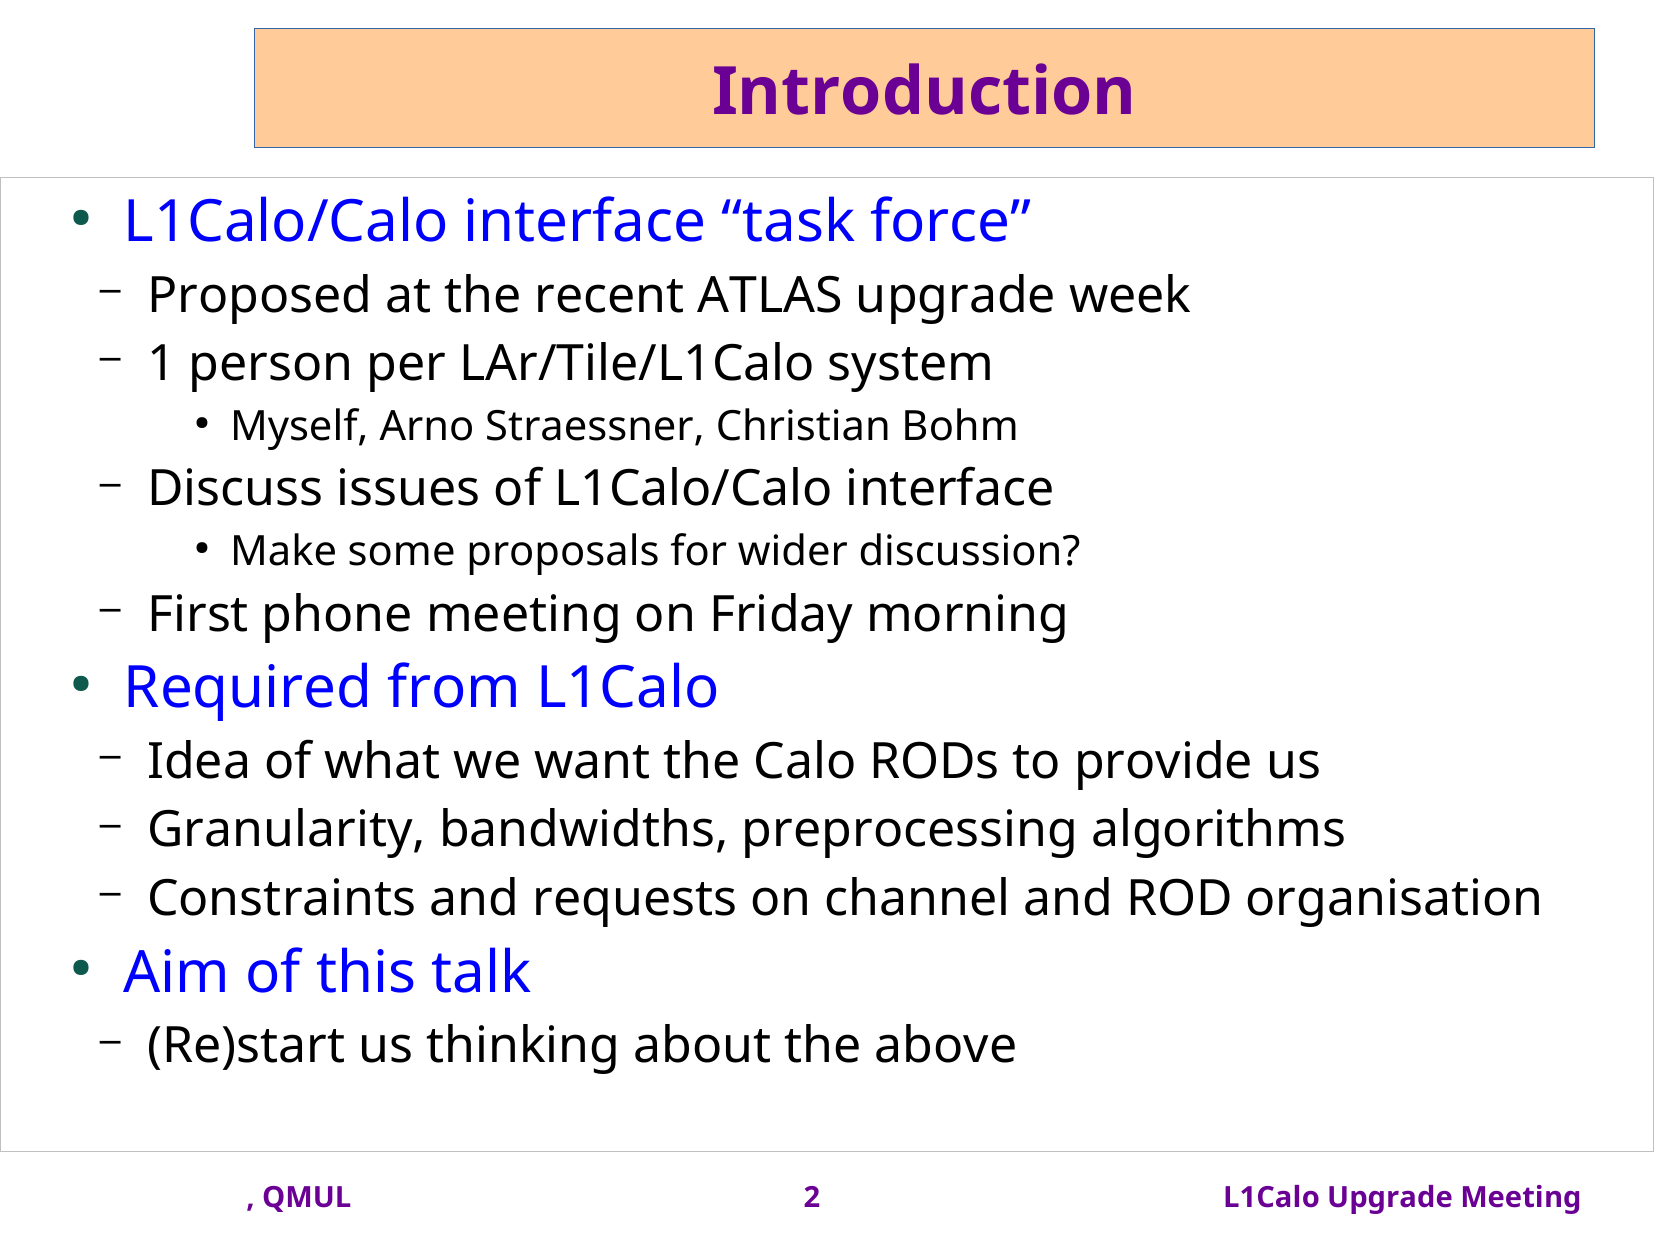

# Introduction
L1Calo/Calo interface “task force”
Proposed at the recent ATLAS upgrade week
1 person per LAr/Tile/L1Calo system
Myself, Arno Straessner, Christian Bohm
Discuss issues of L1Calo/Calo interface
Make some proposals for wider discussion?
First phone meeting on Friday morning
Required from L1Calo
Idea of what we want the Calo RODs to provide us
Granularity, bandwidths, preprocessing algorithms
Constraints and requests on channel and ROD organisation
Aim of this talk
(Re)start us thinking about the above